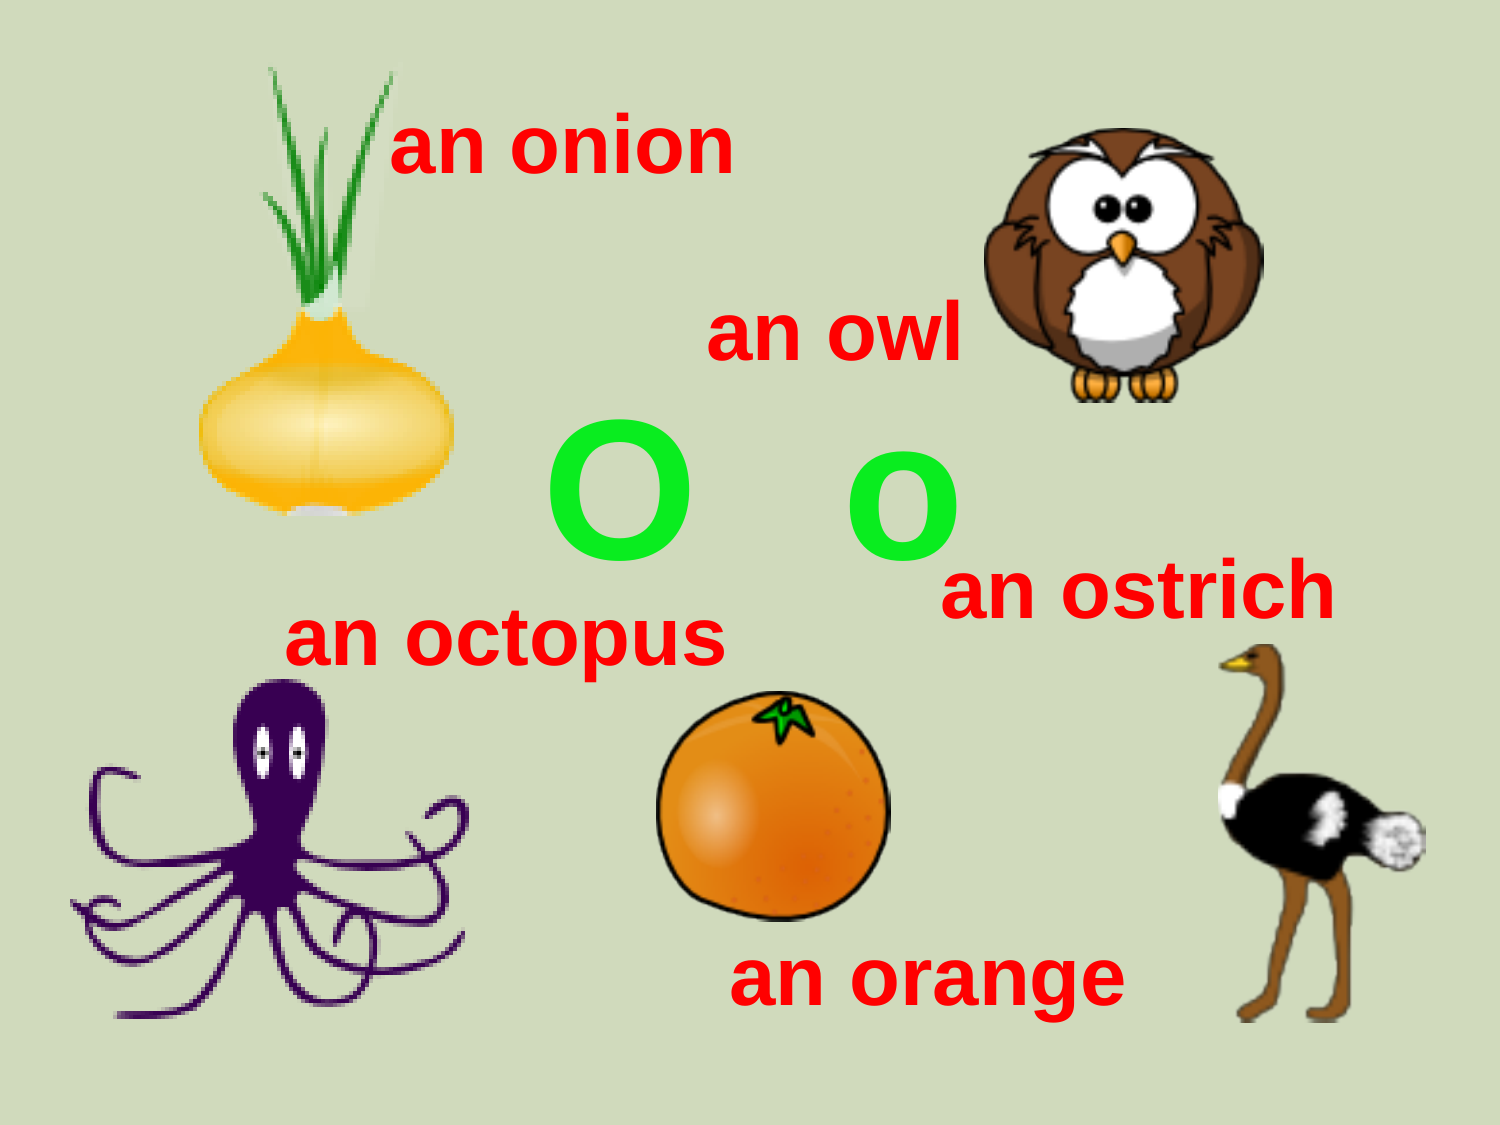

an onion
an owl
O 	o
an ostrich
an octopus
an orange